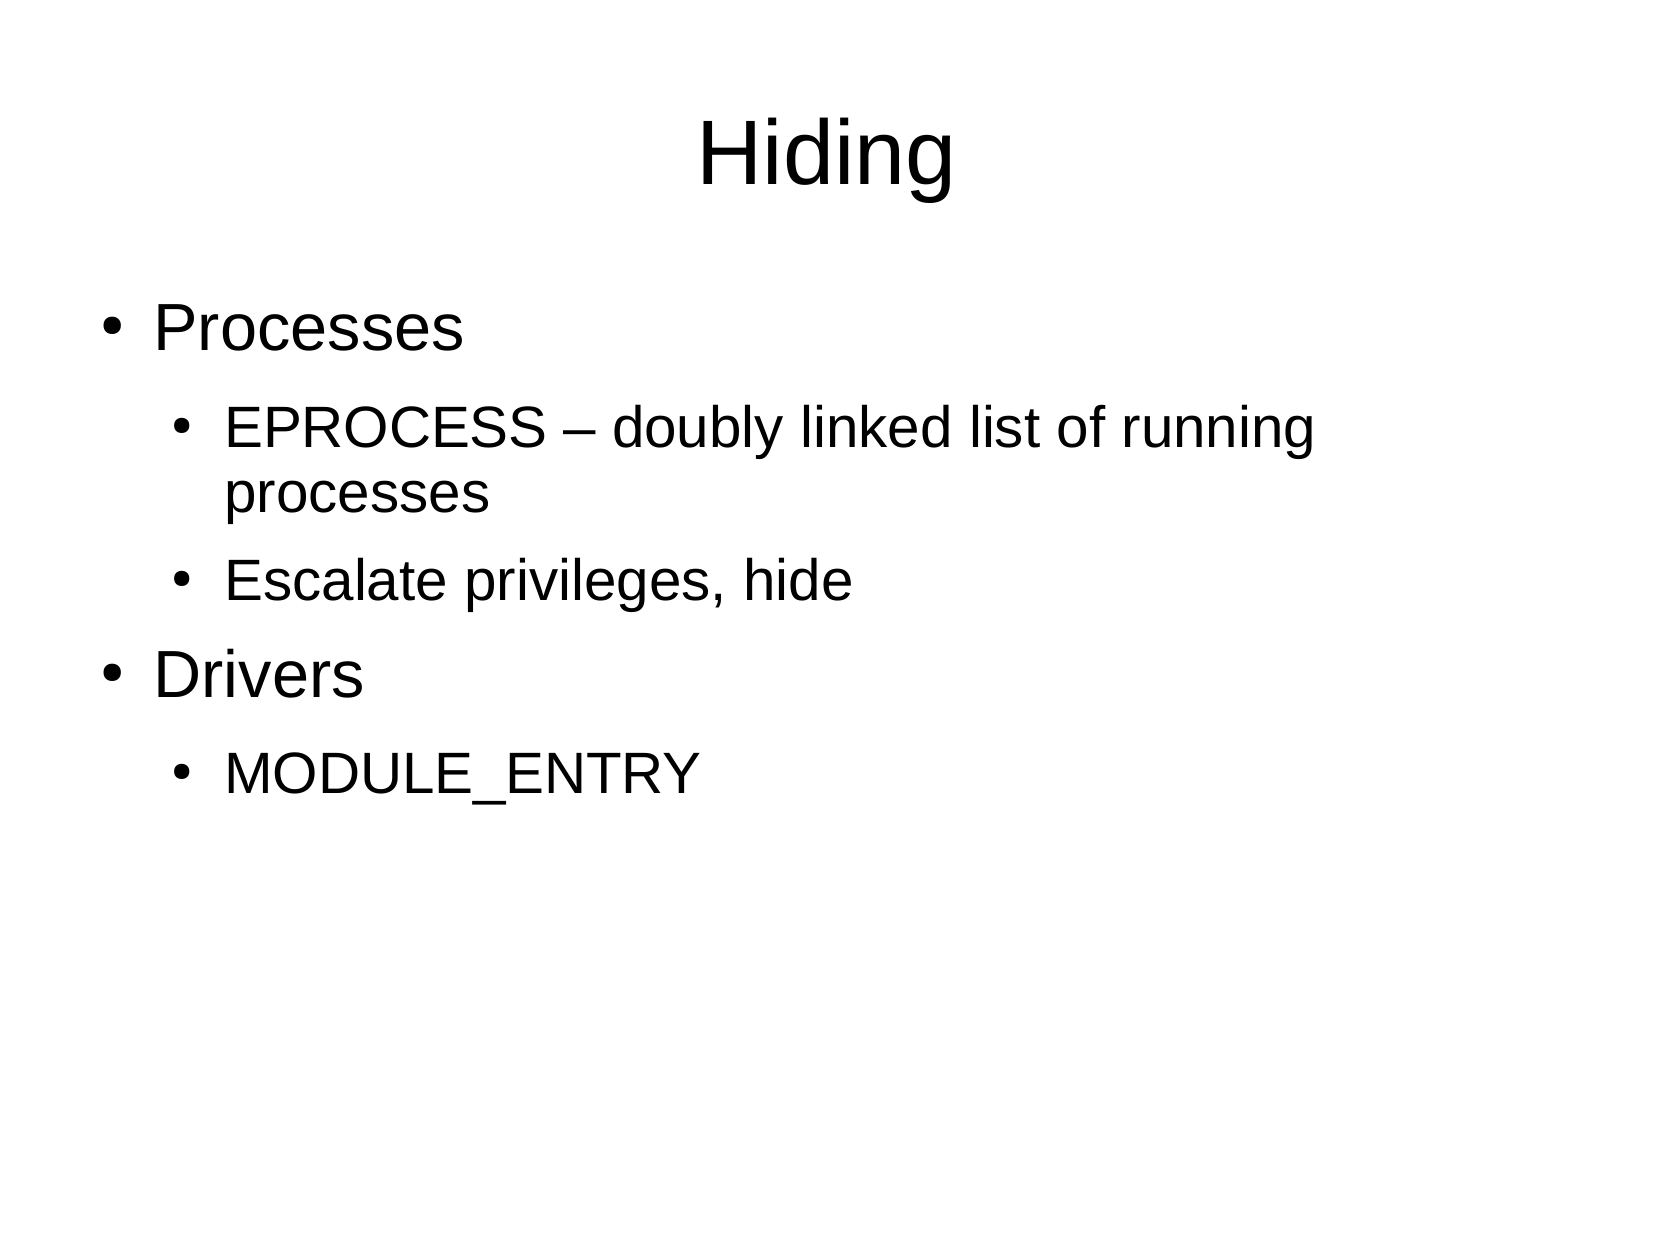

# Hiding
Processes
EPROCESS – doubly linked list of running processes
Escalate privileges, hide
Drivers
MODULE_ENTRY